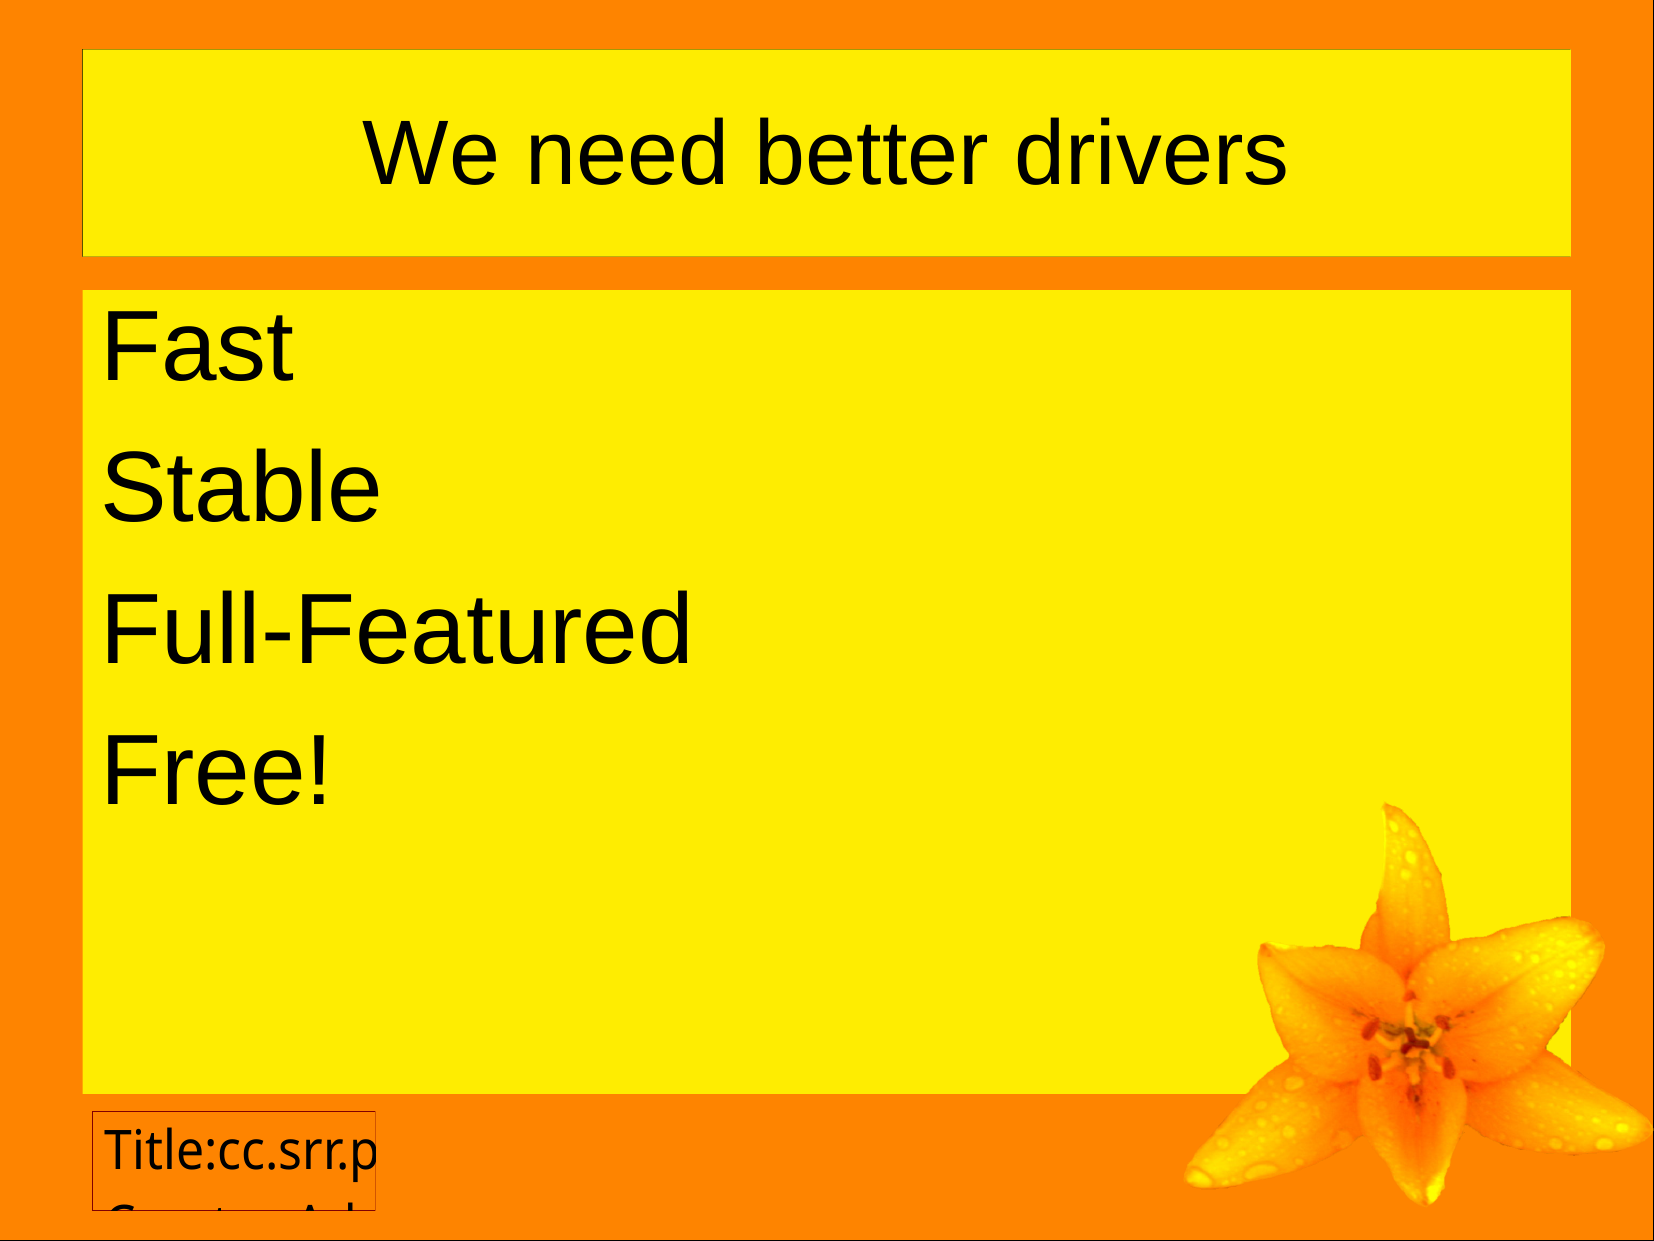

# We need better drivers
Fast
Stable
Full-Featured
Free!